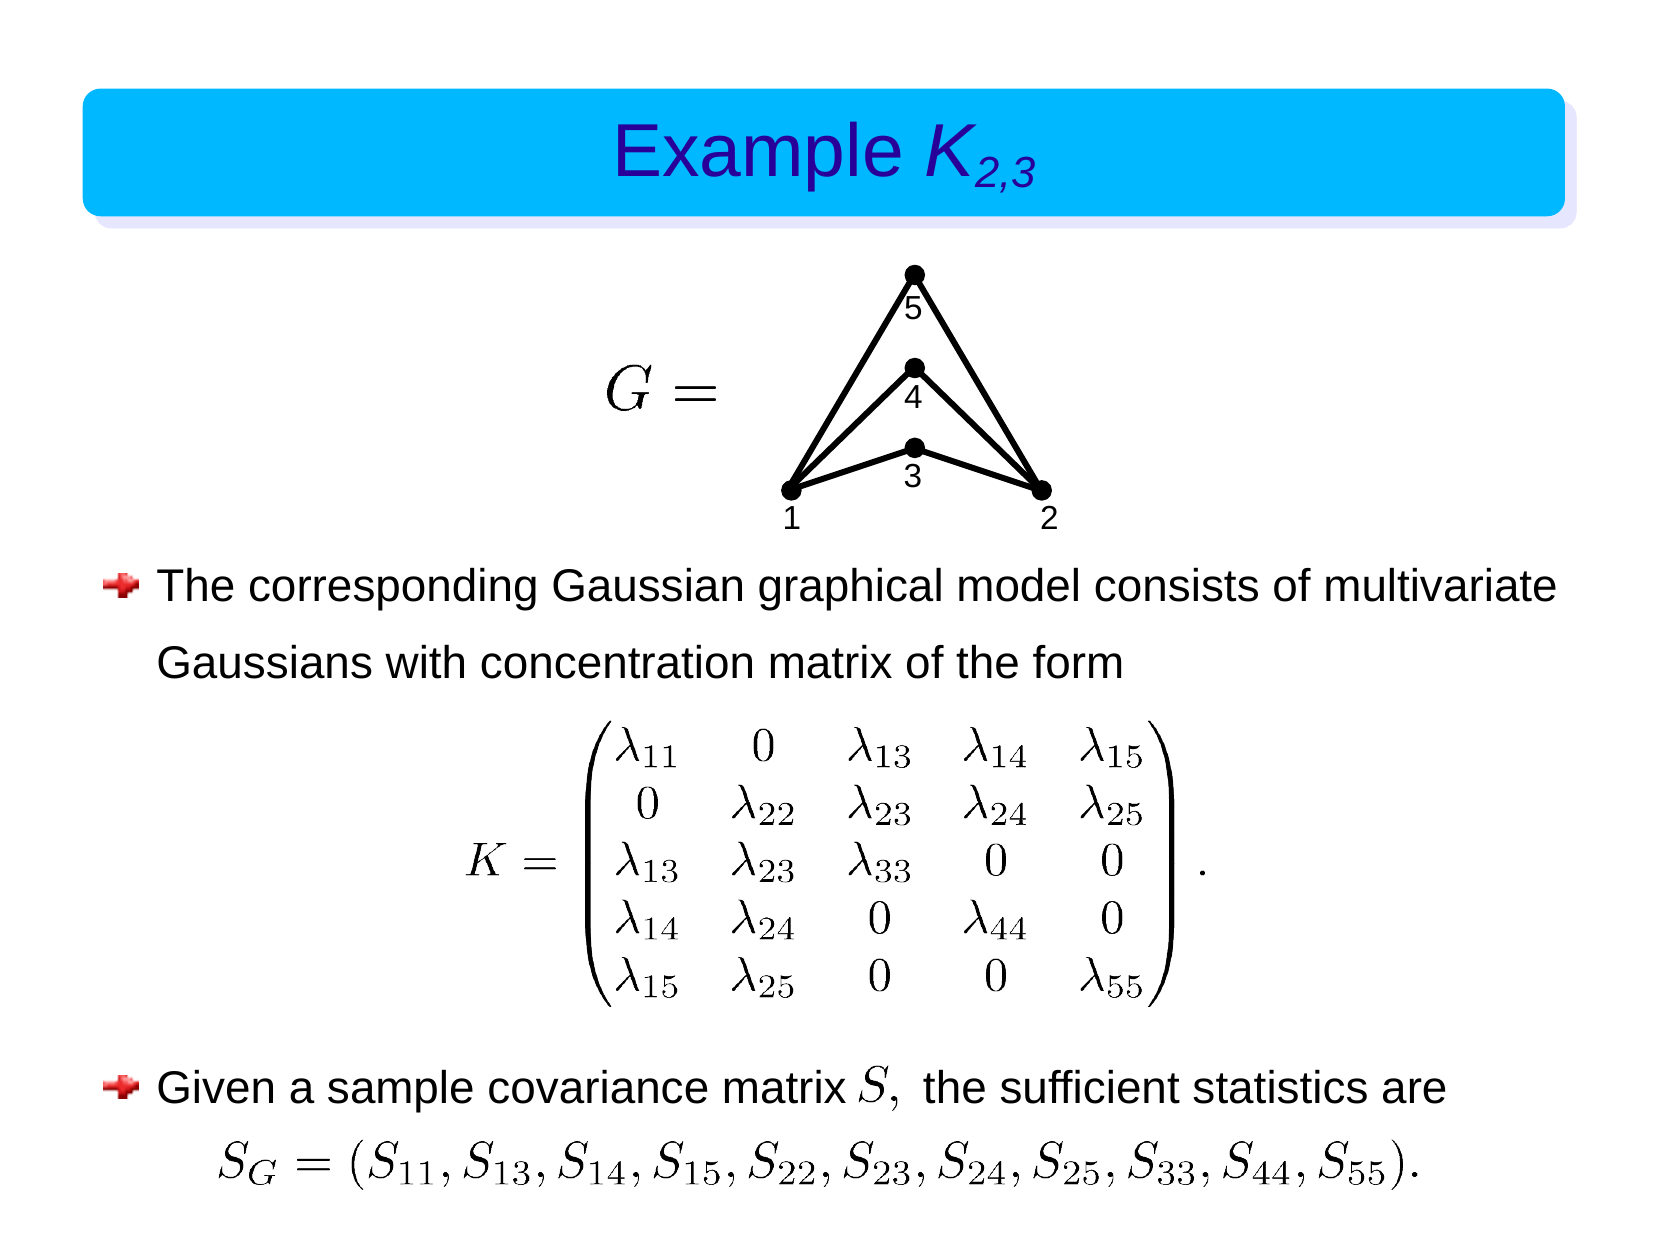

#
Example K2,3
5
4
The corresponding Gaussian graphical model consists of multivariate Gaussians with concentration matrix of the form
Given a sample covariance matrix the sufficient statistics are
3
1
2